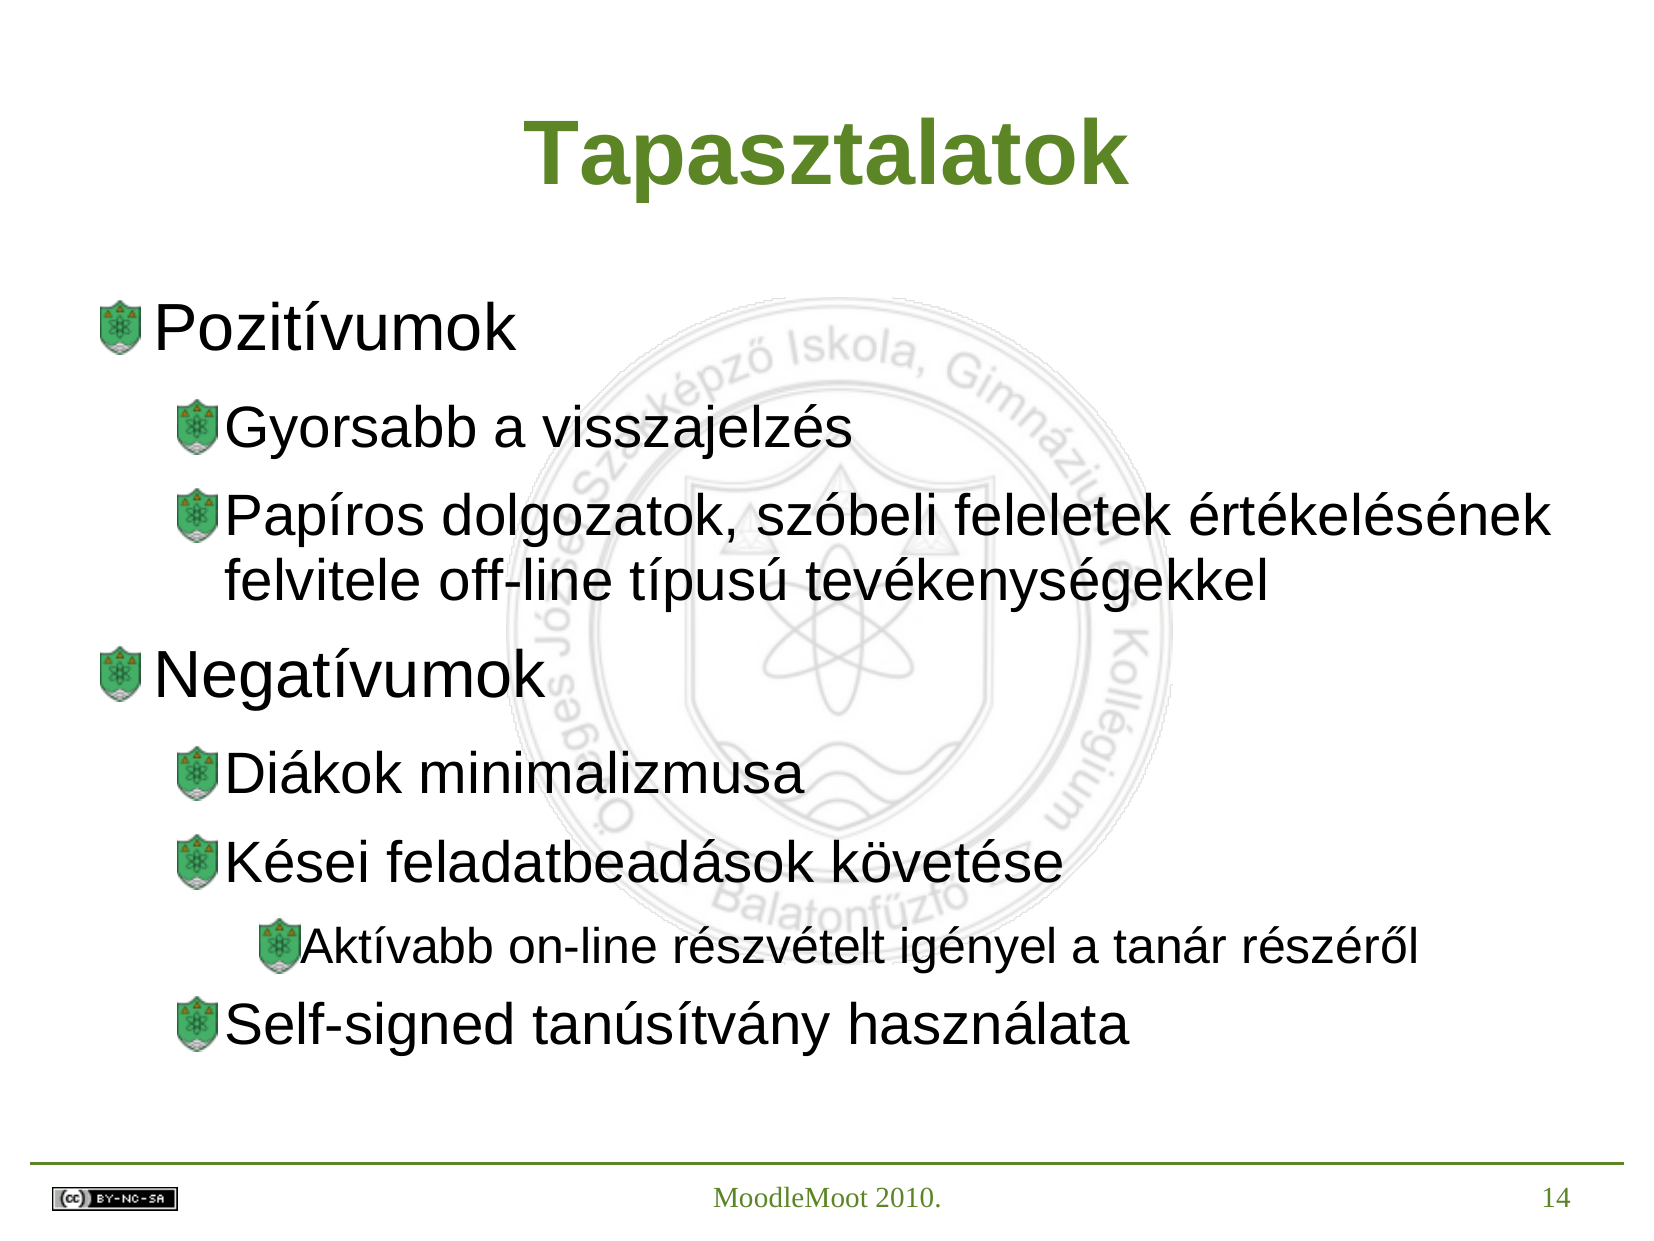

# Tapasztalatok
Pozitívumok
Gyorsabb a visszajelzés
Papíros dolgozatok, szóbeli feleletek értékelésének felvitele off-line típusú tevékenységekkel
Negatívumok
Diákok minimalizmusa
Kései feladatbeadások követése
Aktívabb on-line részvételt igényel a tanár részéről
Self-signed tanúsítvány használata
MoodleMoot 2010.
14